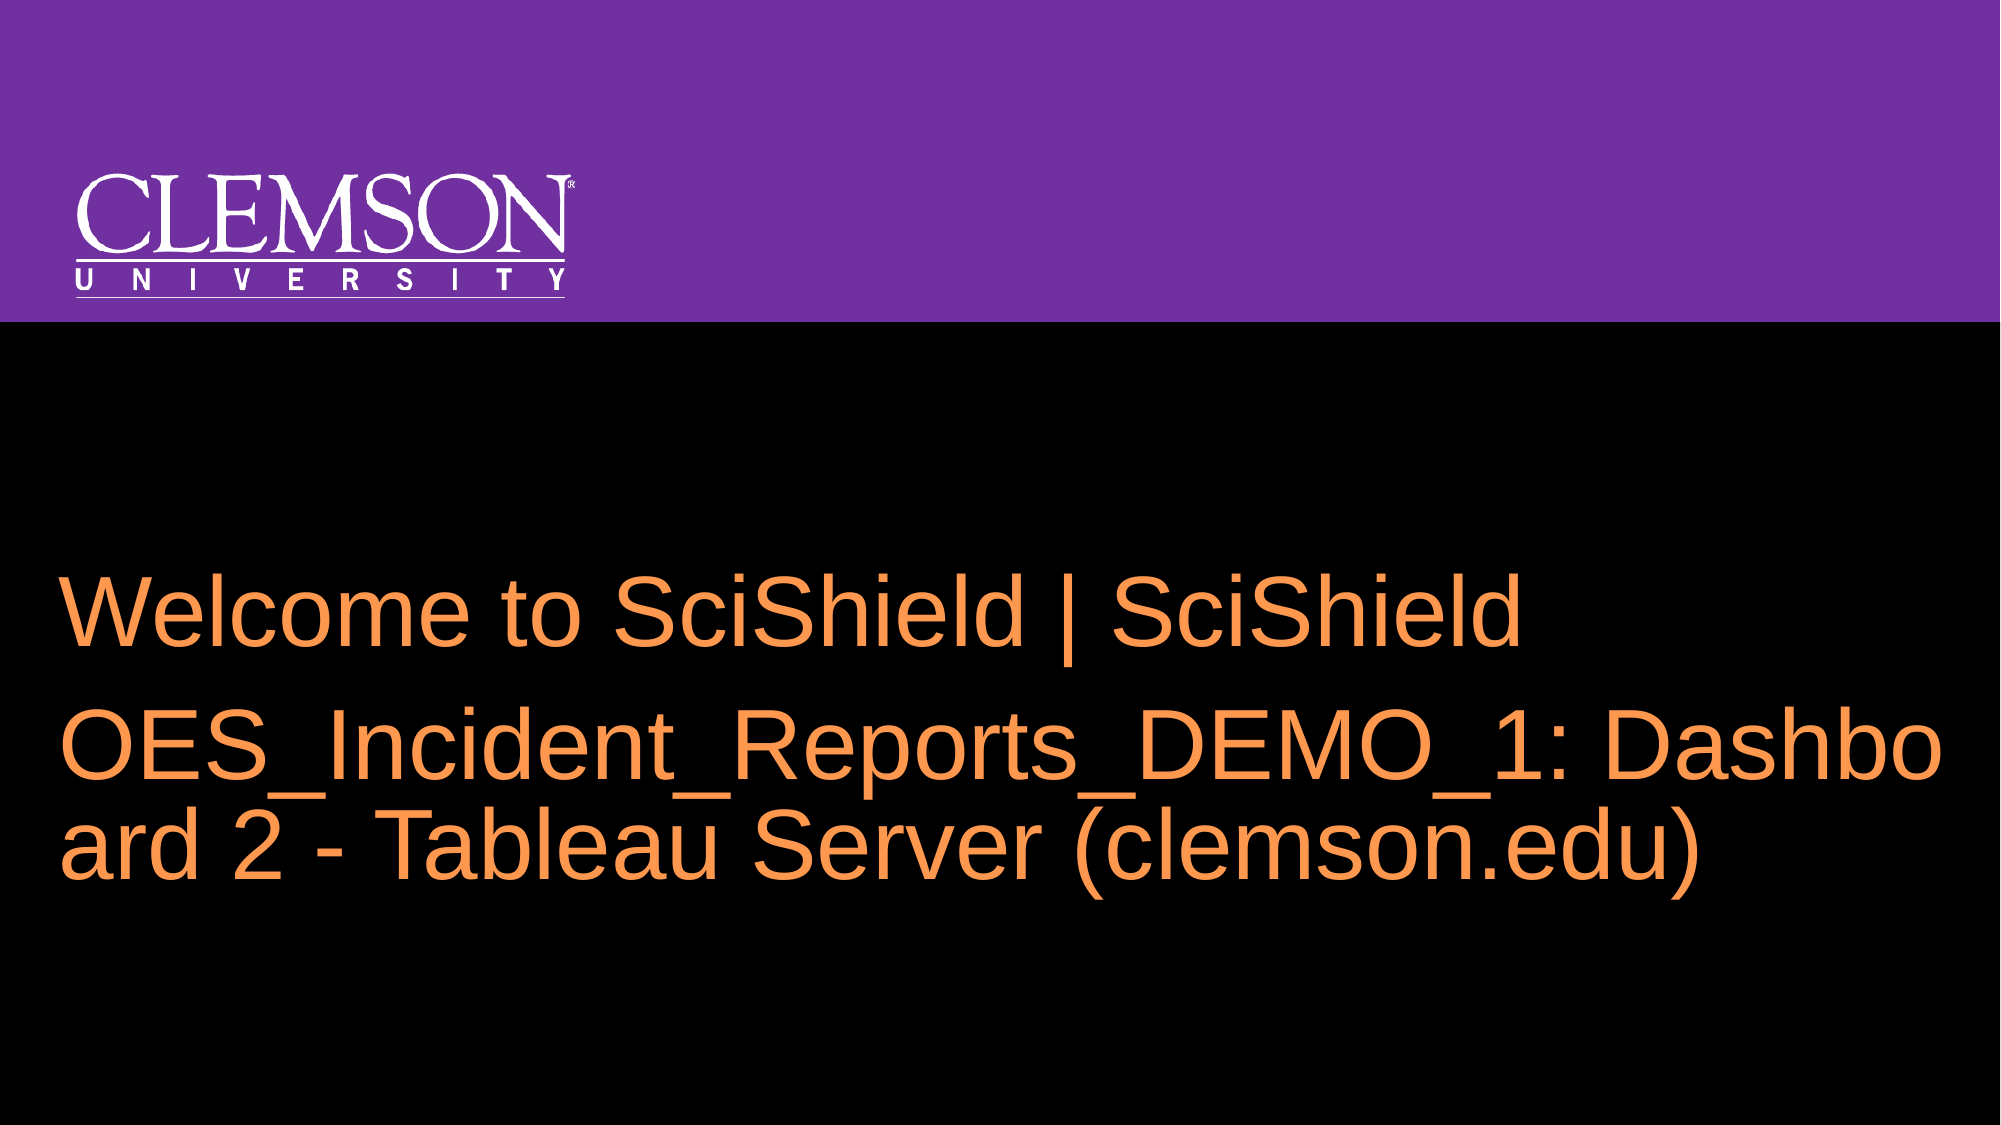

Welcome to SciShield | SciShield
OES_Incident_Reports_DEMO_1: Dashboard 2 - Tableau Server (clemson.edu)